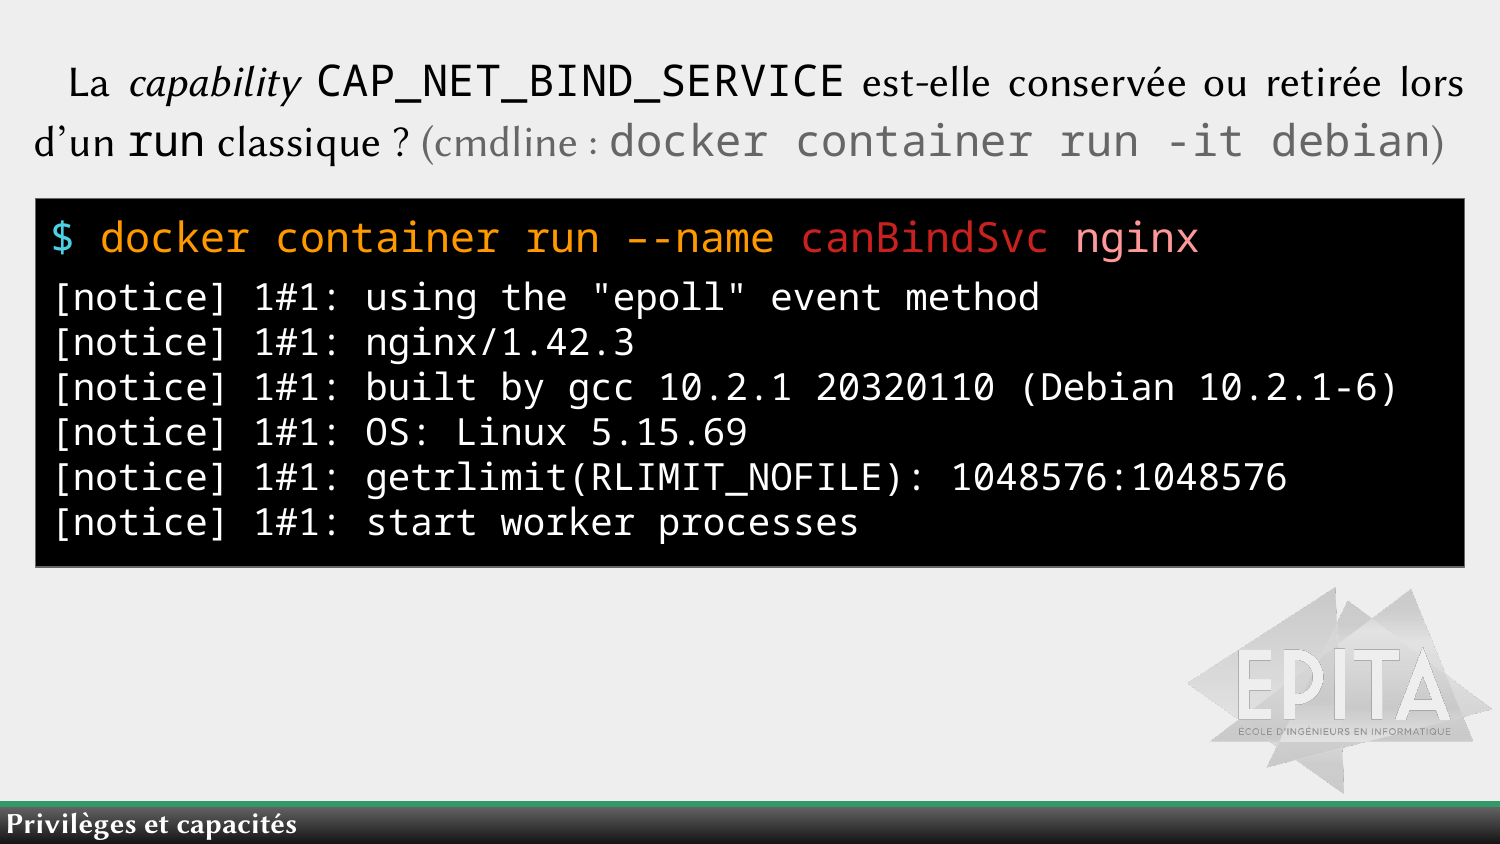

La capability CAP_NET_BIND_SERVICE est-elle conservée ou retirée lors d’un run classique ? (cmdline : docker container run -it debian)
$ docker container run –-name canBindSvc nginx
[notice] 1#1: using the "epoll" event method
[notice] 1#1: nginx/1.42.3
[notice] 1#1: built by gcc 10.2.1 20320110 (Debian 10.2.1-6)
[notice] 1#1: OS: Linux 5.15.69
[notice] 1#1: getrlimit(RLIMIT_NOFILE): 1048576:1048576
[notice] 1#1: start worker processes
# Privilèges et capacités